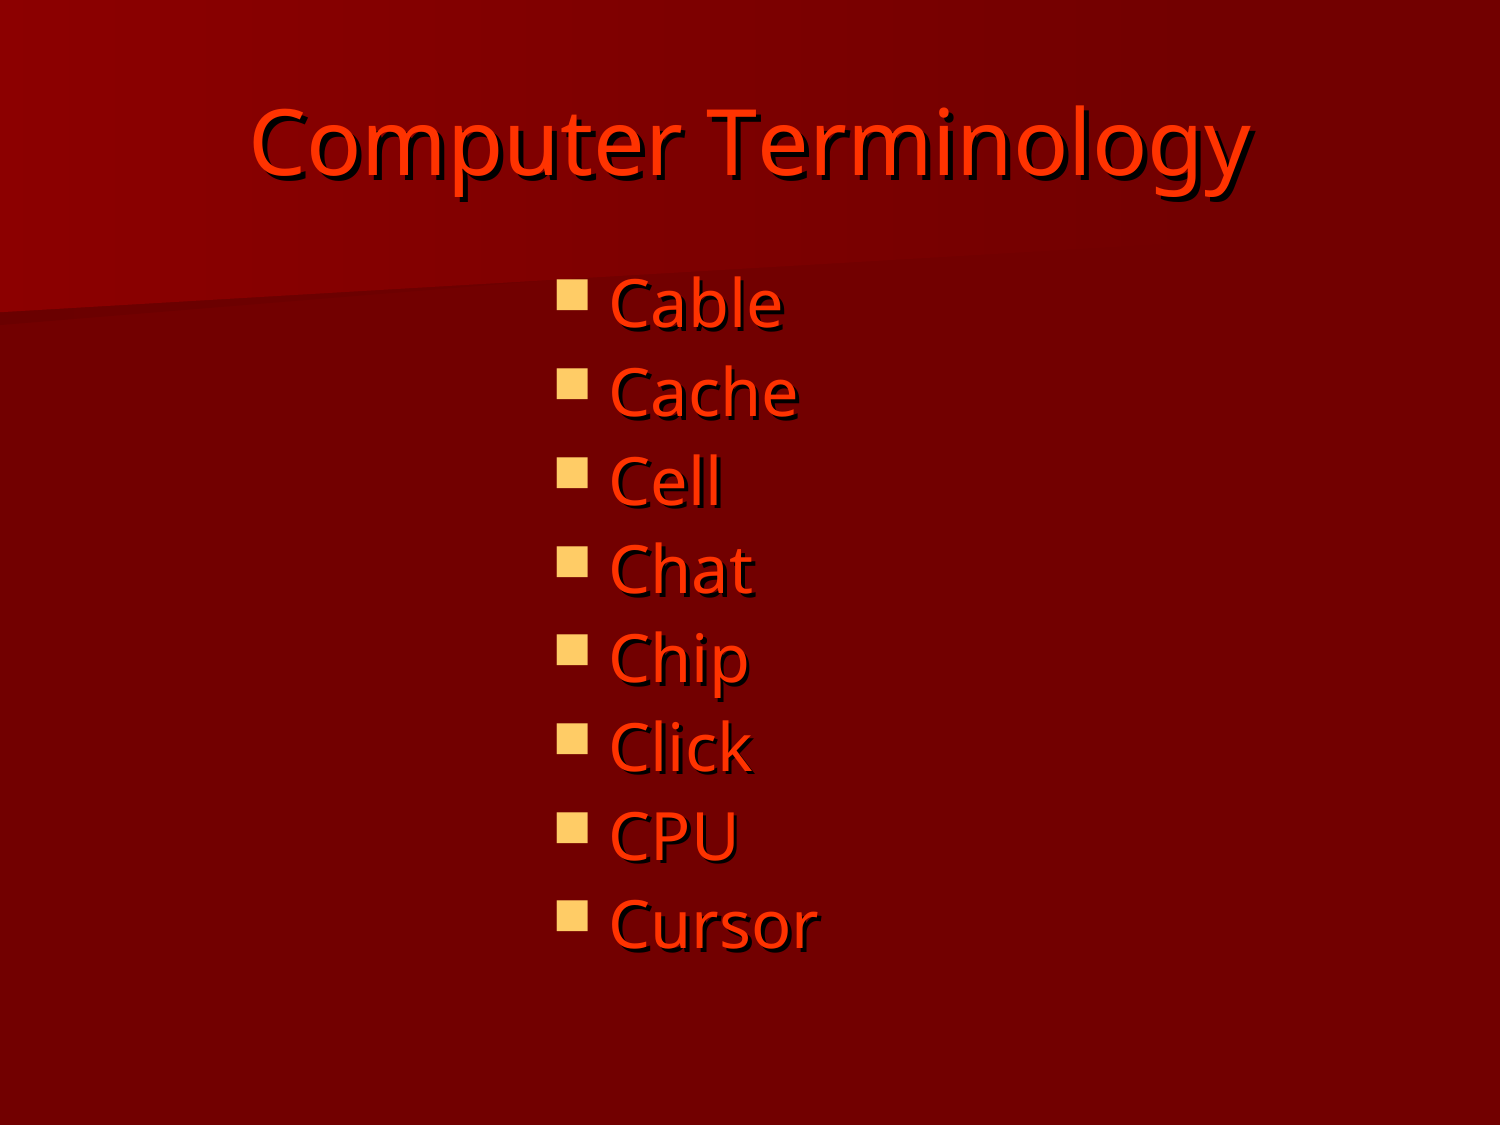

# Computer Terminology
Cable
Cache
Cell
Chat
Chip
Click
CPU
Cursor